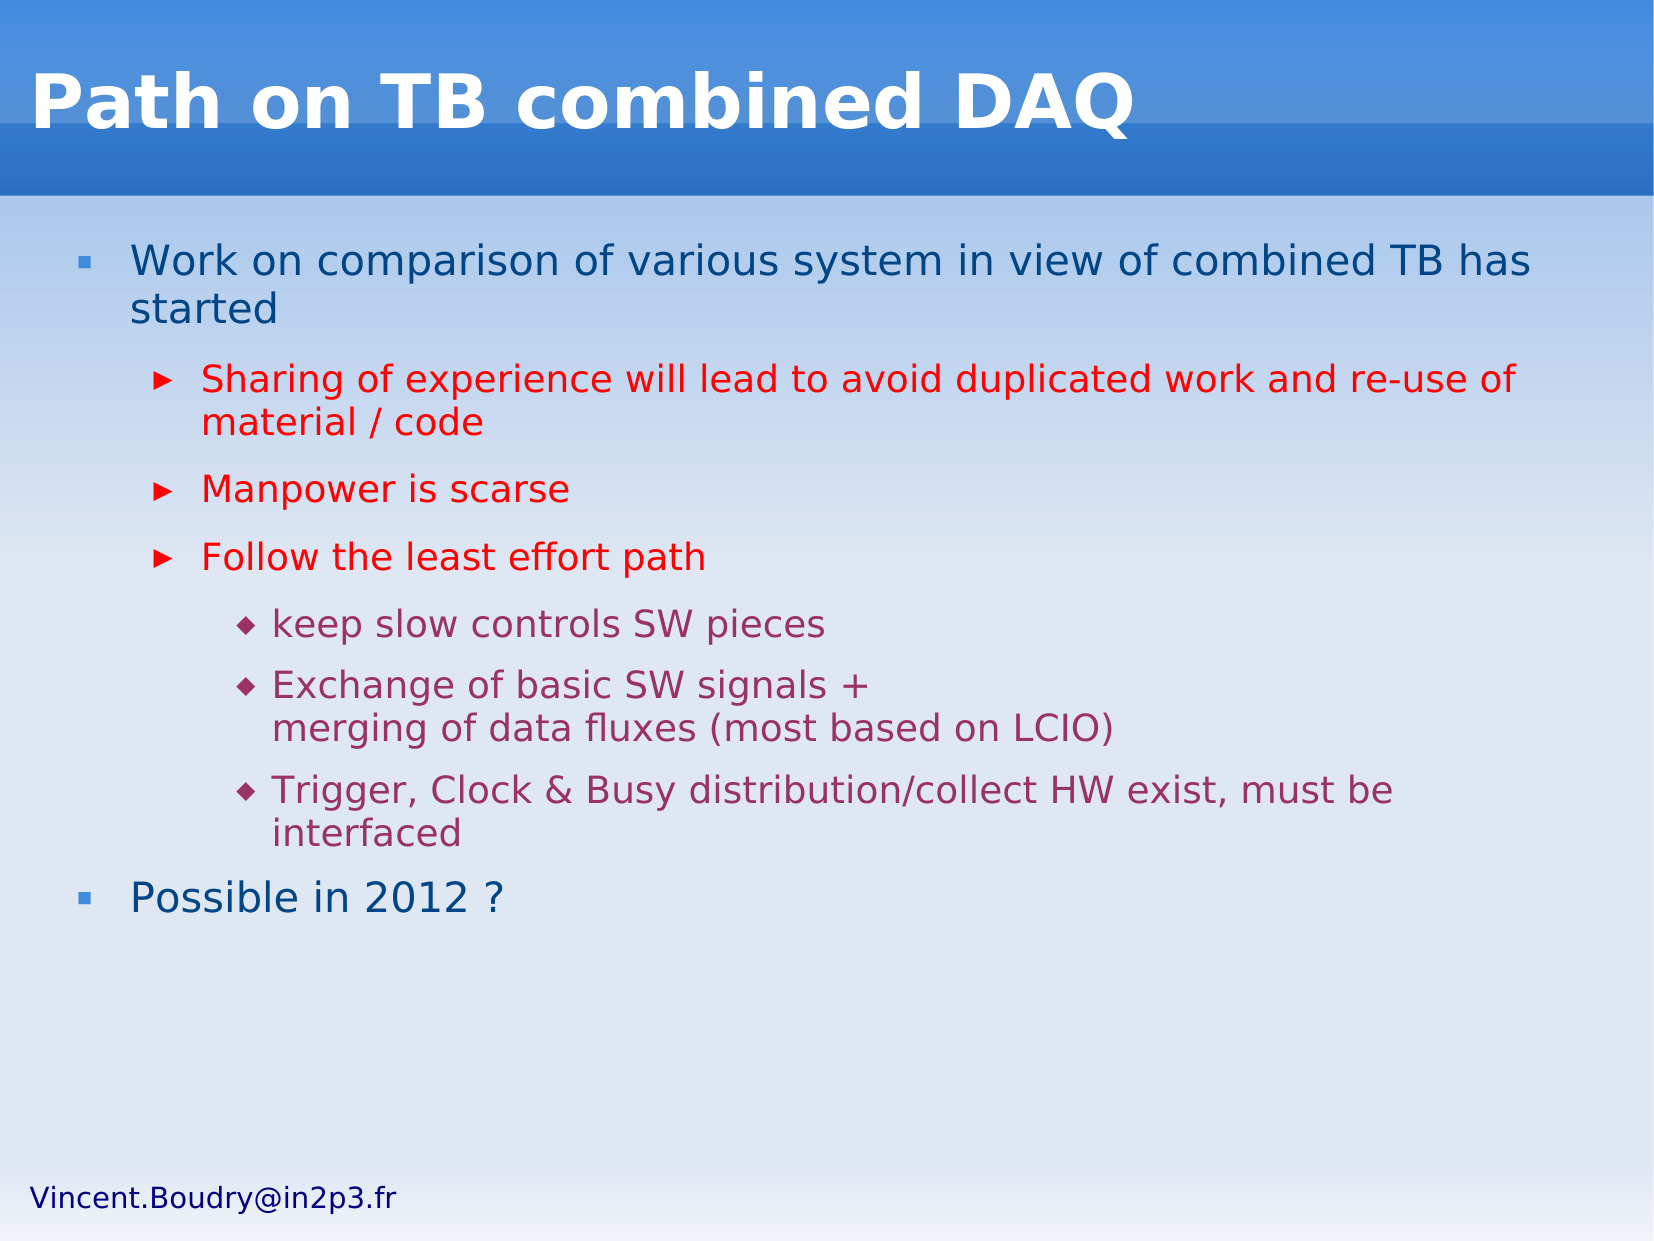

# Path on TB combined DAQ
Work on comparison of various system in view of combined TB has started
Sharing of experience will lead to avoid duplicated work and re-use of material / code
Manpower is scarse
Follow the least effort path
keep slow controls SW pieces
Exchange of basic SW signals +
merging of data fluxes (most based on LCIO)
Trigger, Clock & Busy distribution/collect HW exist, must be interfaced
Possible in 2012 ?